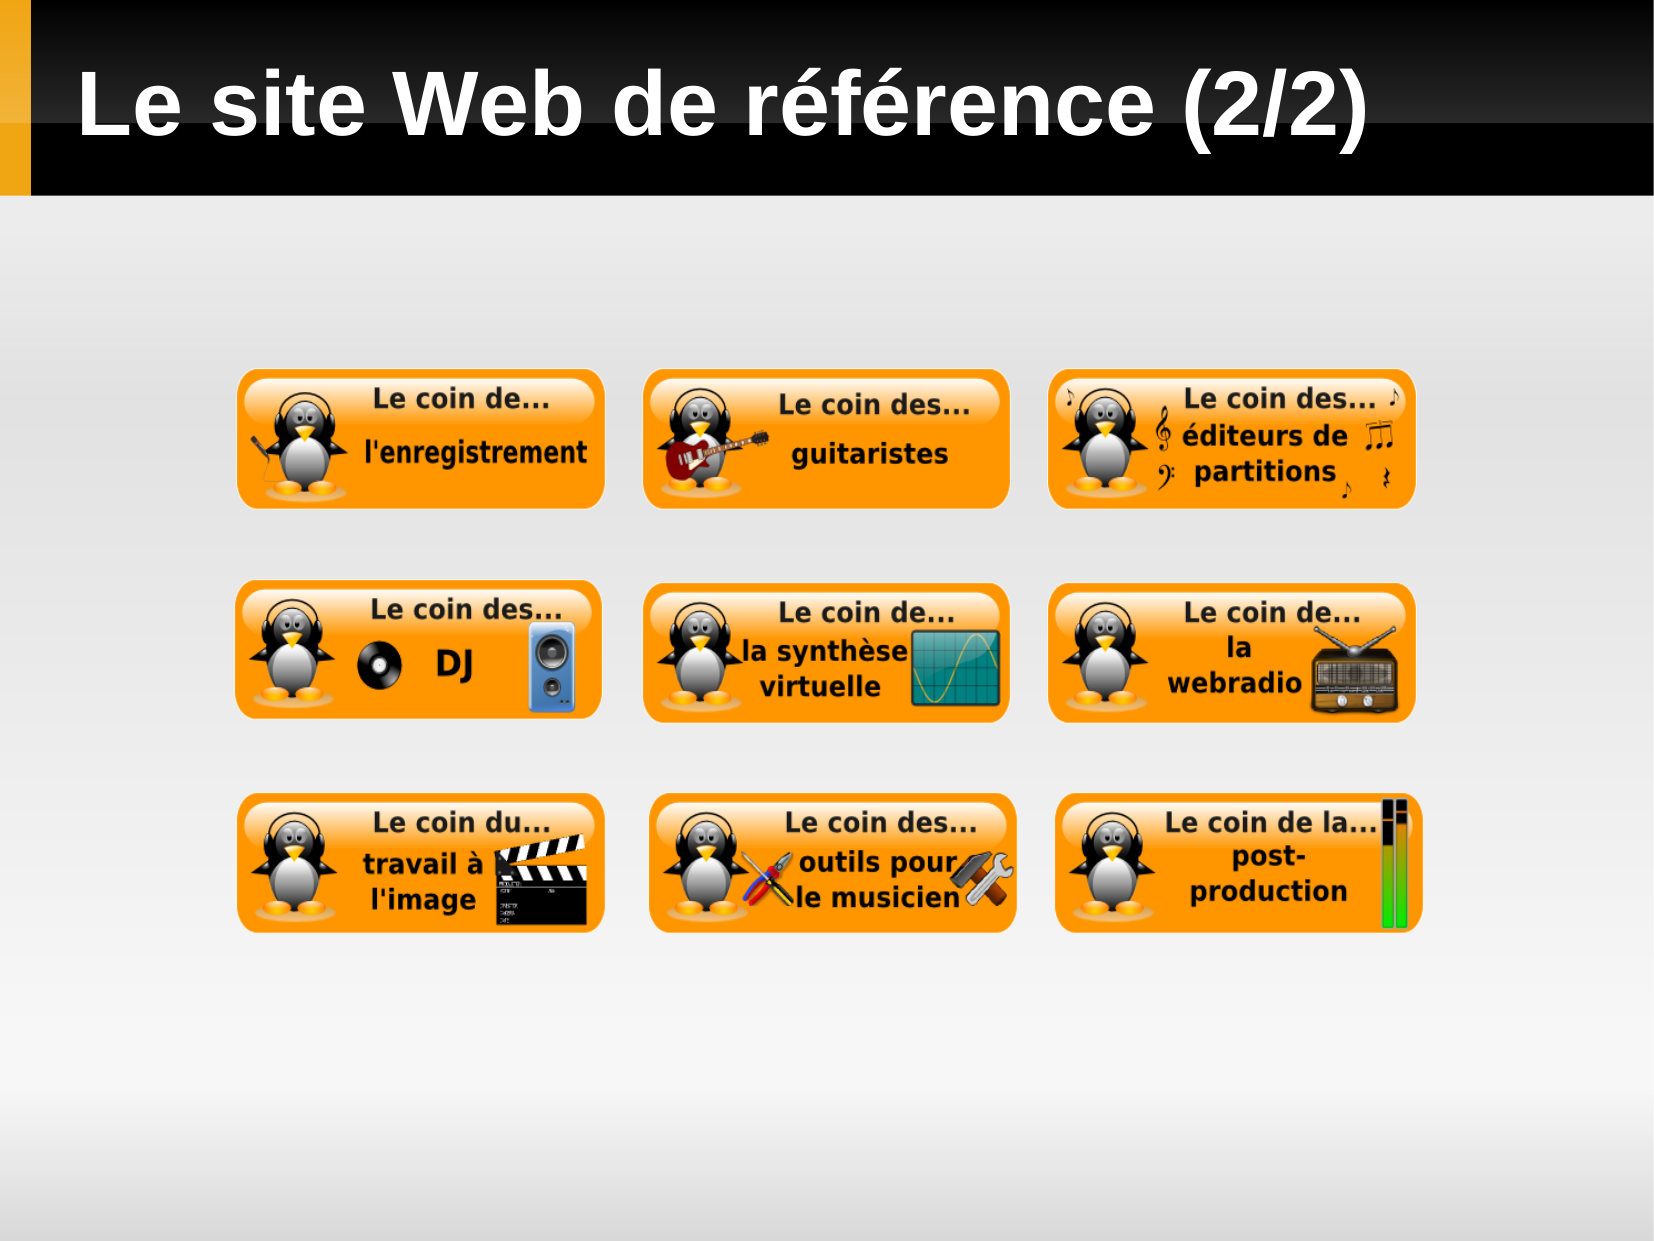

# Le site Web de référence (2/2)